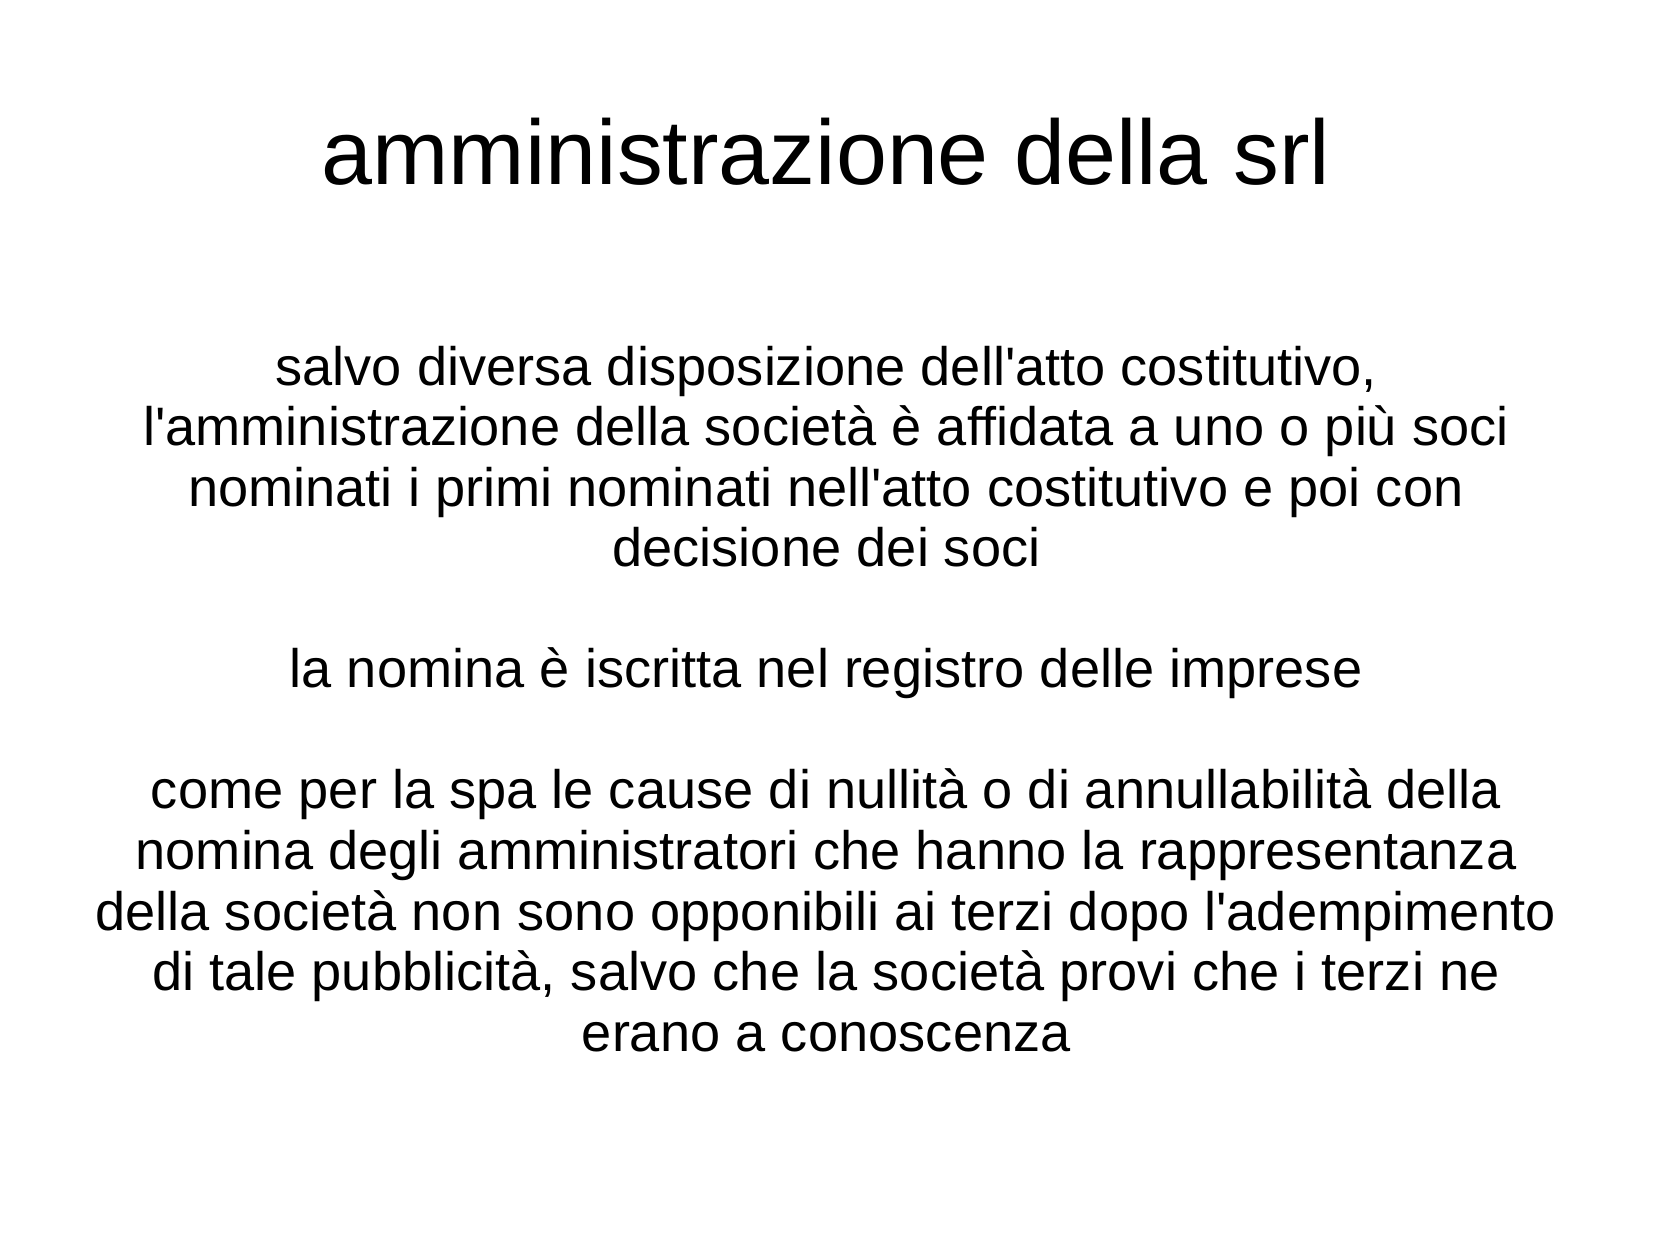

amministrazione della srl
# salvo diversa disposizione dell'atto costitutivo, l'amministrazione della società è affidata a uno o più soci nominati i primi nominati nell'atto costitutivo e poi con decisione dei soci
la nomina è iscritta nel registro delle imprese
come per la spa le cause di nullità o di annullabilità della nomina degli amministratori che hanno la rappresentanza della società non sono opponibili ai terzi dopo l'adempimento di tale pubblicità, salvo che la società provi che i terzi ne erano a conoscenza